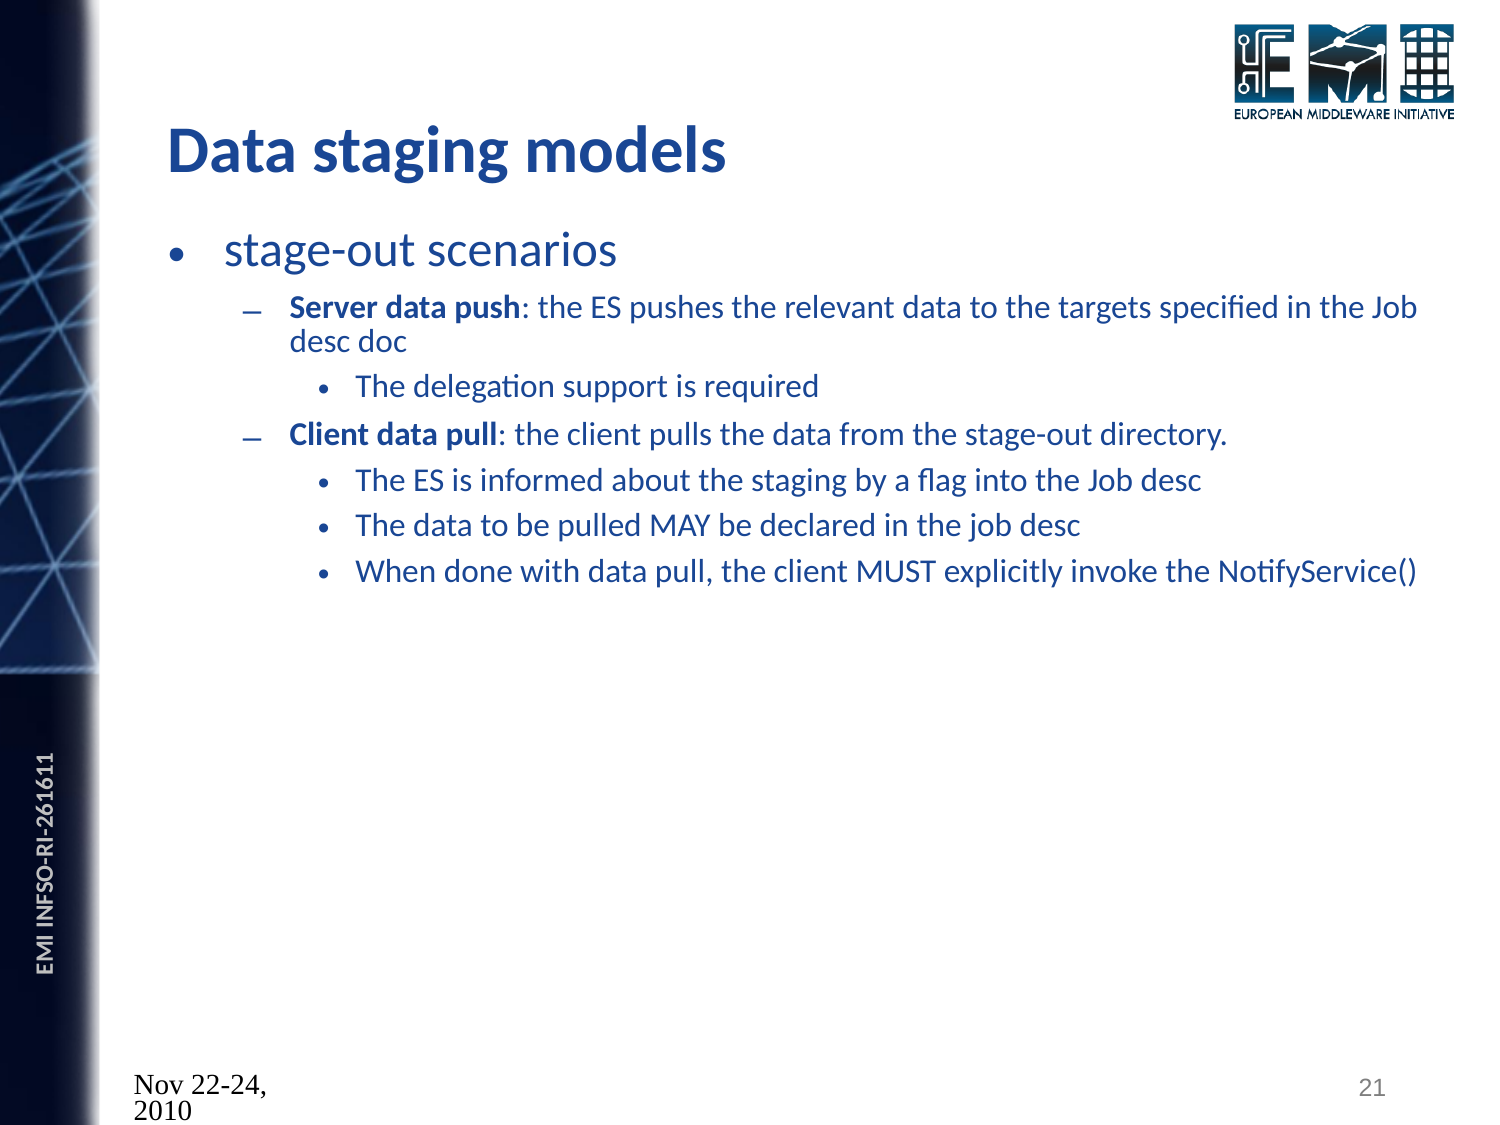

Data staging models
# stage-out scenarios
Server data push: the ES pushes the relevant data to the targets specified in the Job desc doc
The delegation support is required
Client data pull: the client pulls the data from the stage-out directory.
The ES is informed about the staging by a flag into the Job desc
The data to be pulled MAY be declared in the job desc
When done with data pull, the client MUST explicitly invoke the NotifyService()
Nov 22-24, 2010